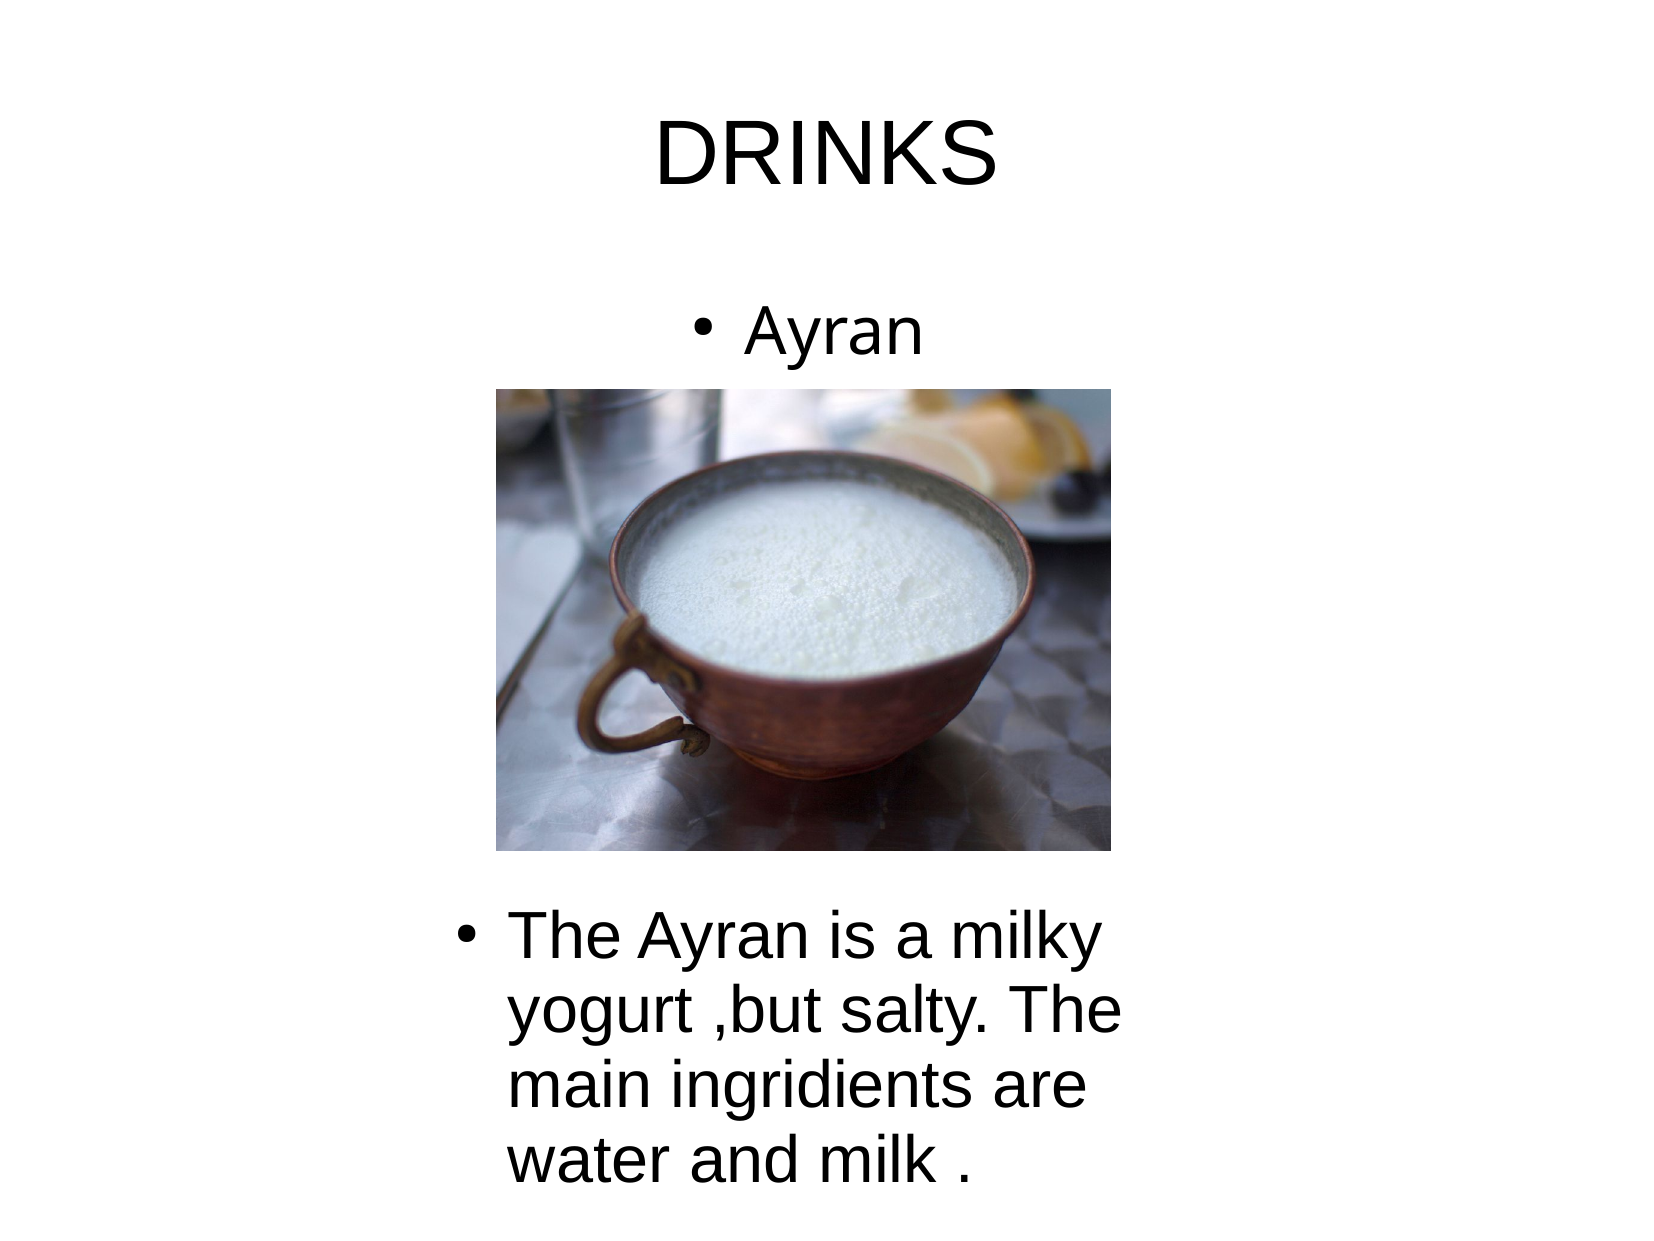

# DRINKS
Ayran
The Ayran is a milky yogurt ,but salty. The main ingridients are water and milk .